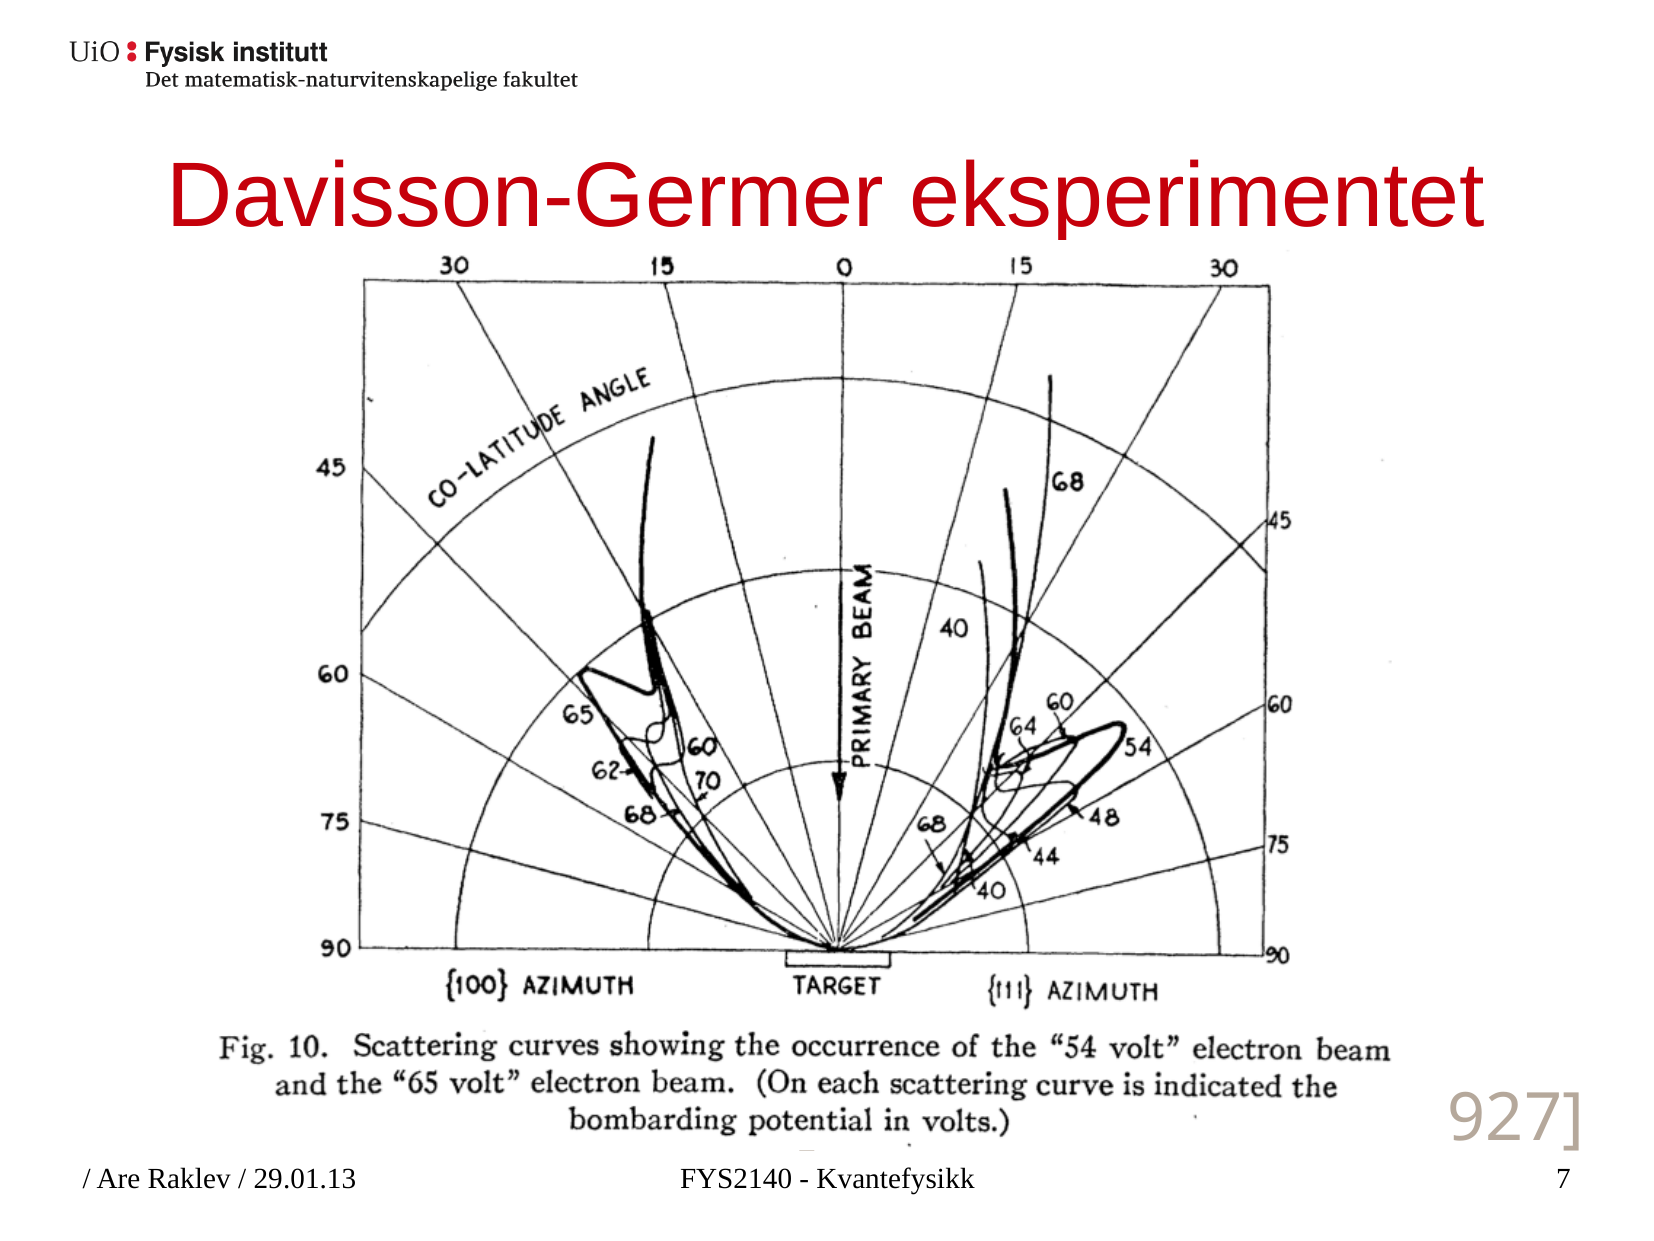

# Davisson-Germer eksperimentet
[Davidson, Germer, 1927]
/ Are Raklev / 29.01.13
FYS2140 - Kvantefysikk
7